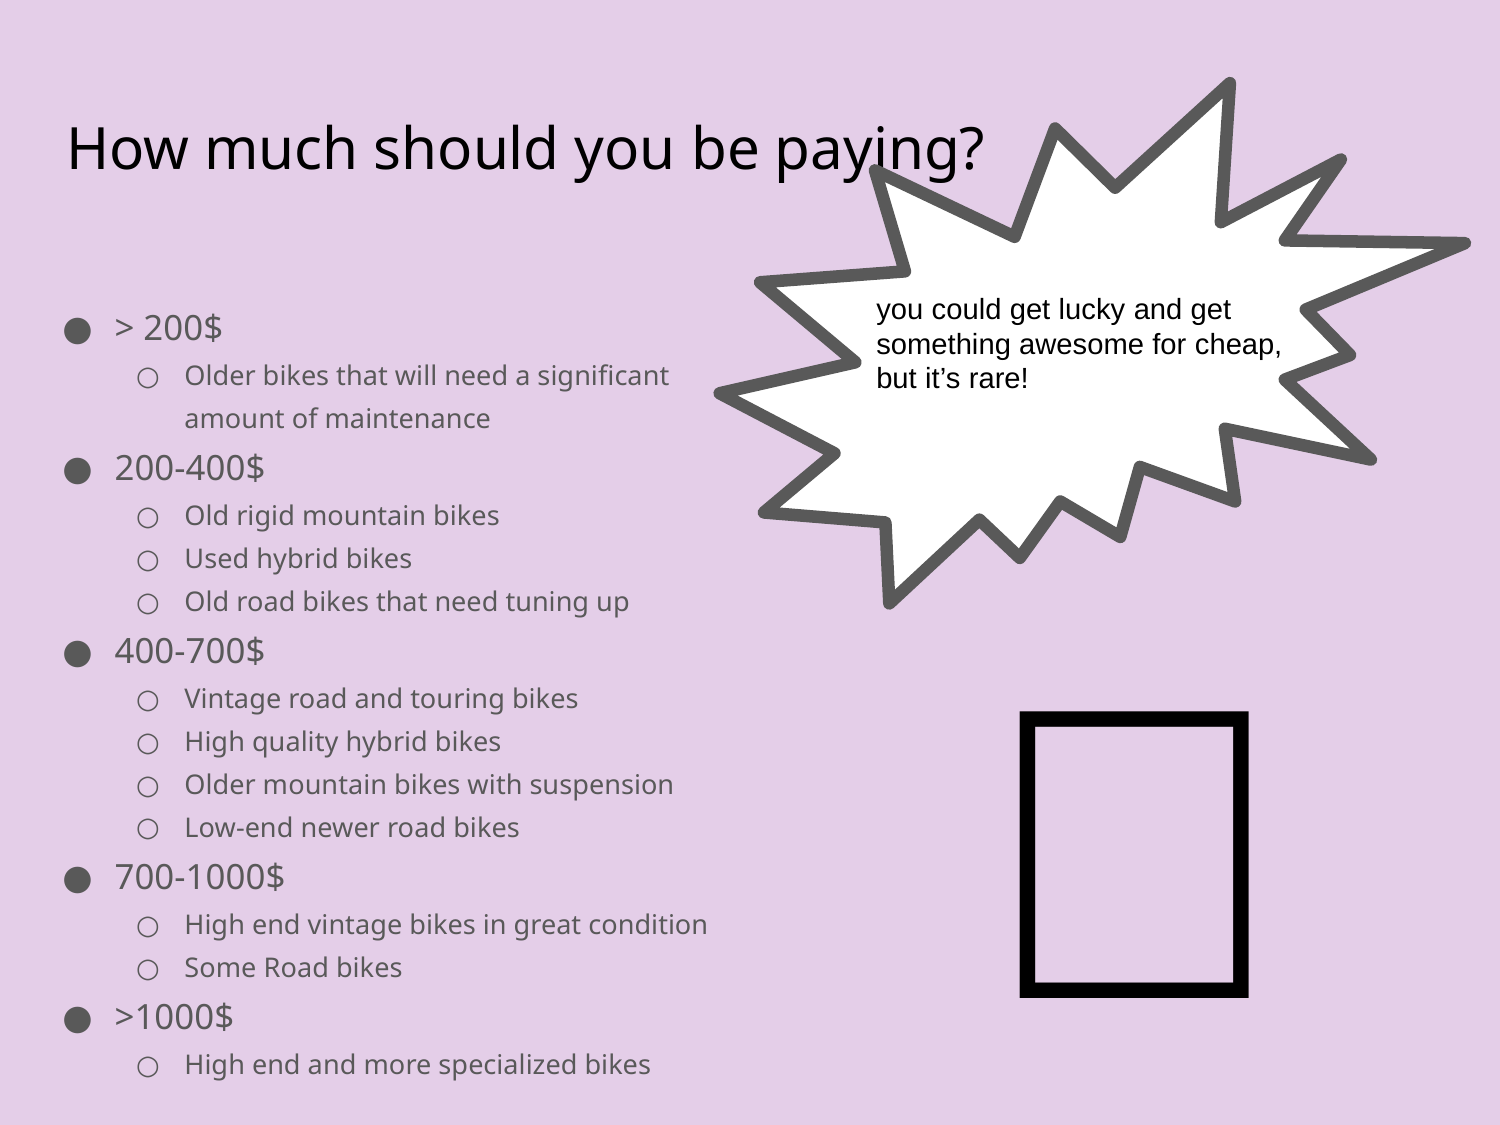

# How much should you be paying?
you could get lucky and get something awesome for cheap, but it’s rare!
> 200$
Older bikes that will need a significant amount of maintenance
200-400$
Old rigid mountain bikes
Used hybrid bikes
Old road bikes that need tuning up
400-700$
Vintage road and touring bikes
High quality hybrid bikes
Older mountain bikes with suspension
Low-end newer road bikes
700-1000$
High end vintage bikes in great condition
Some Road bikes
>1000$
High end and more specialized bikes
🤑